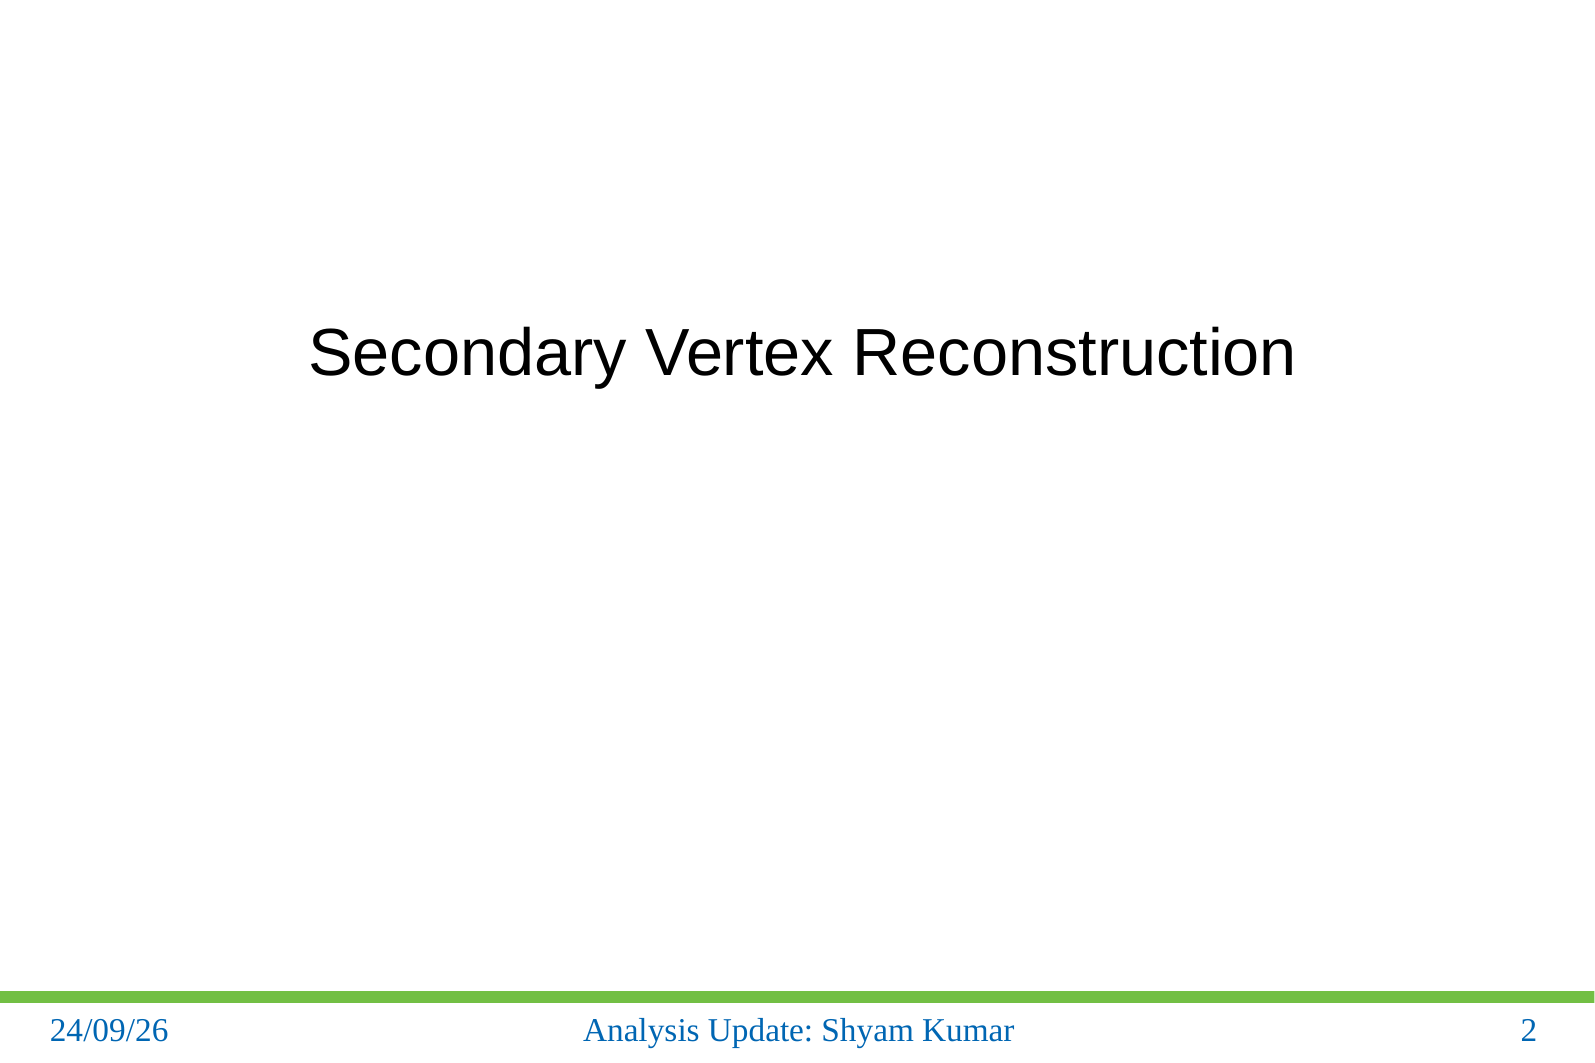

Secondary Vertex Reconstruction
Analysis Update: Shyam Kumar
2